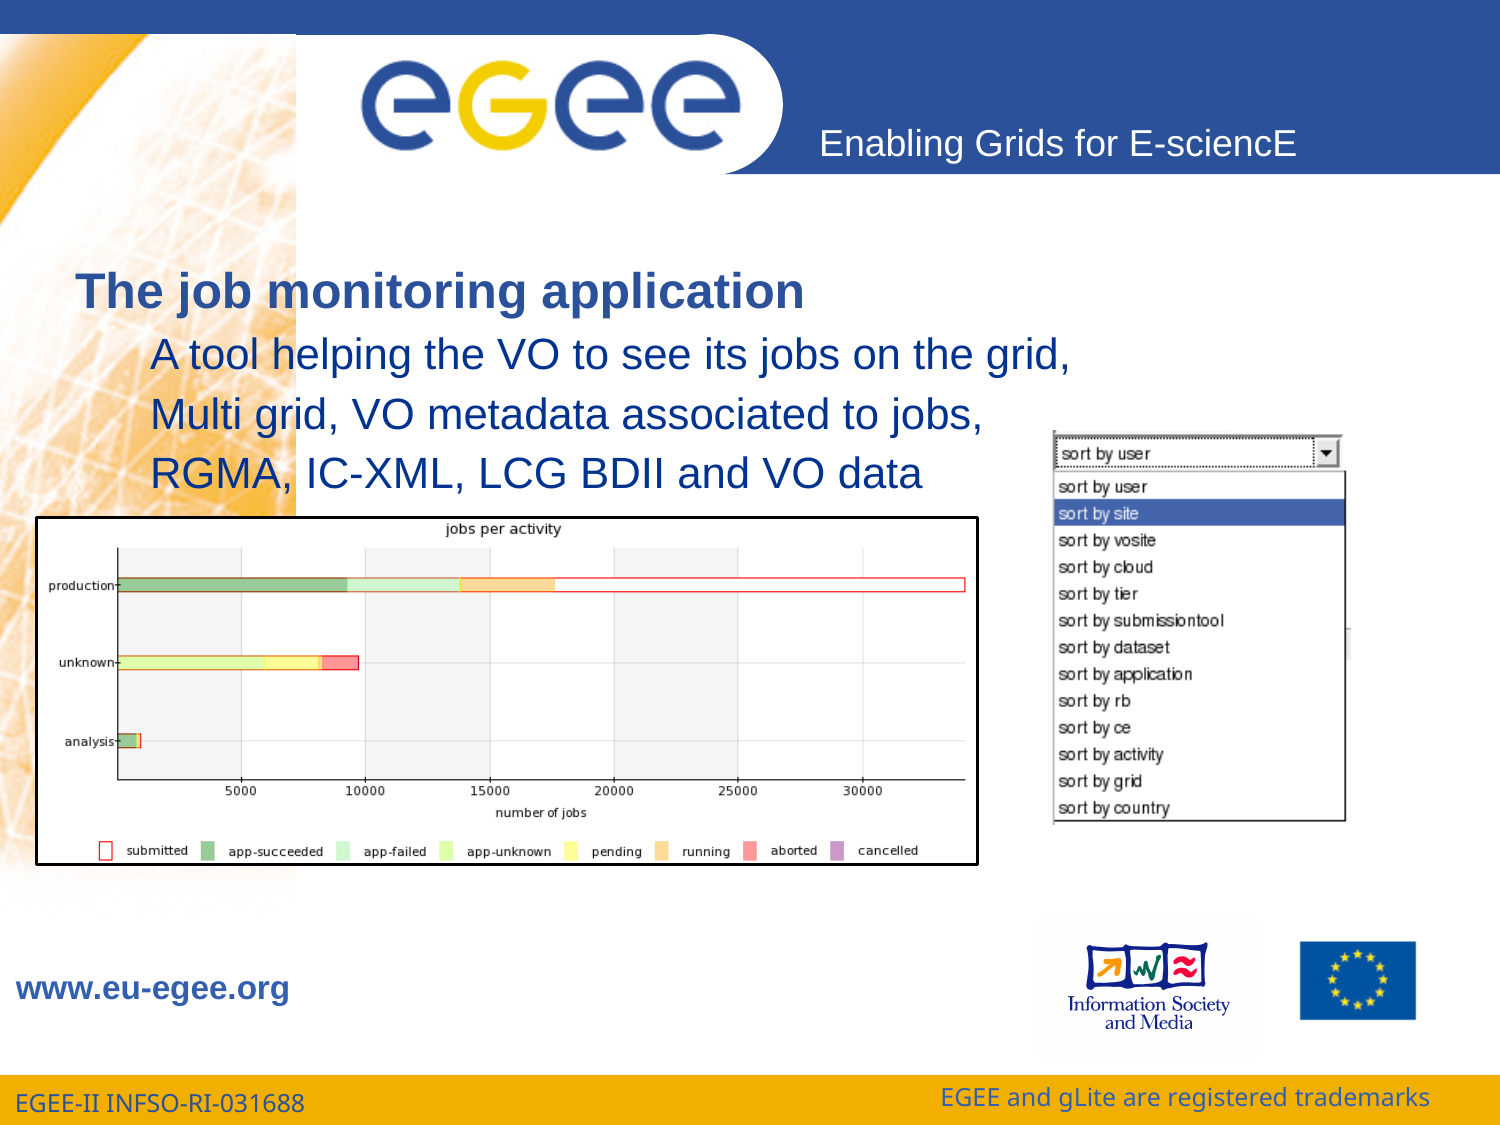

The job monitoring application
A tool helping the VO to see its jobs on the grid,
Multi grid, VO metadata associated to jobs,
RGMA, IC-XML, LCG BDII and VO data
#